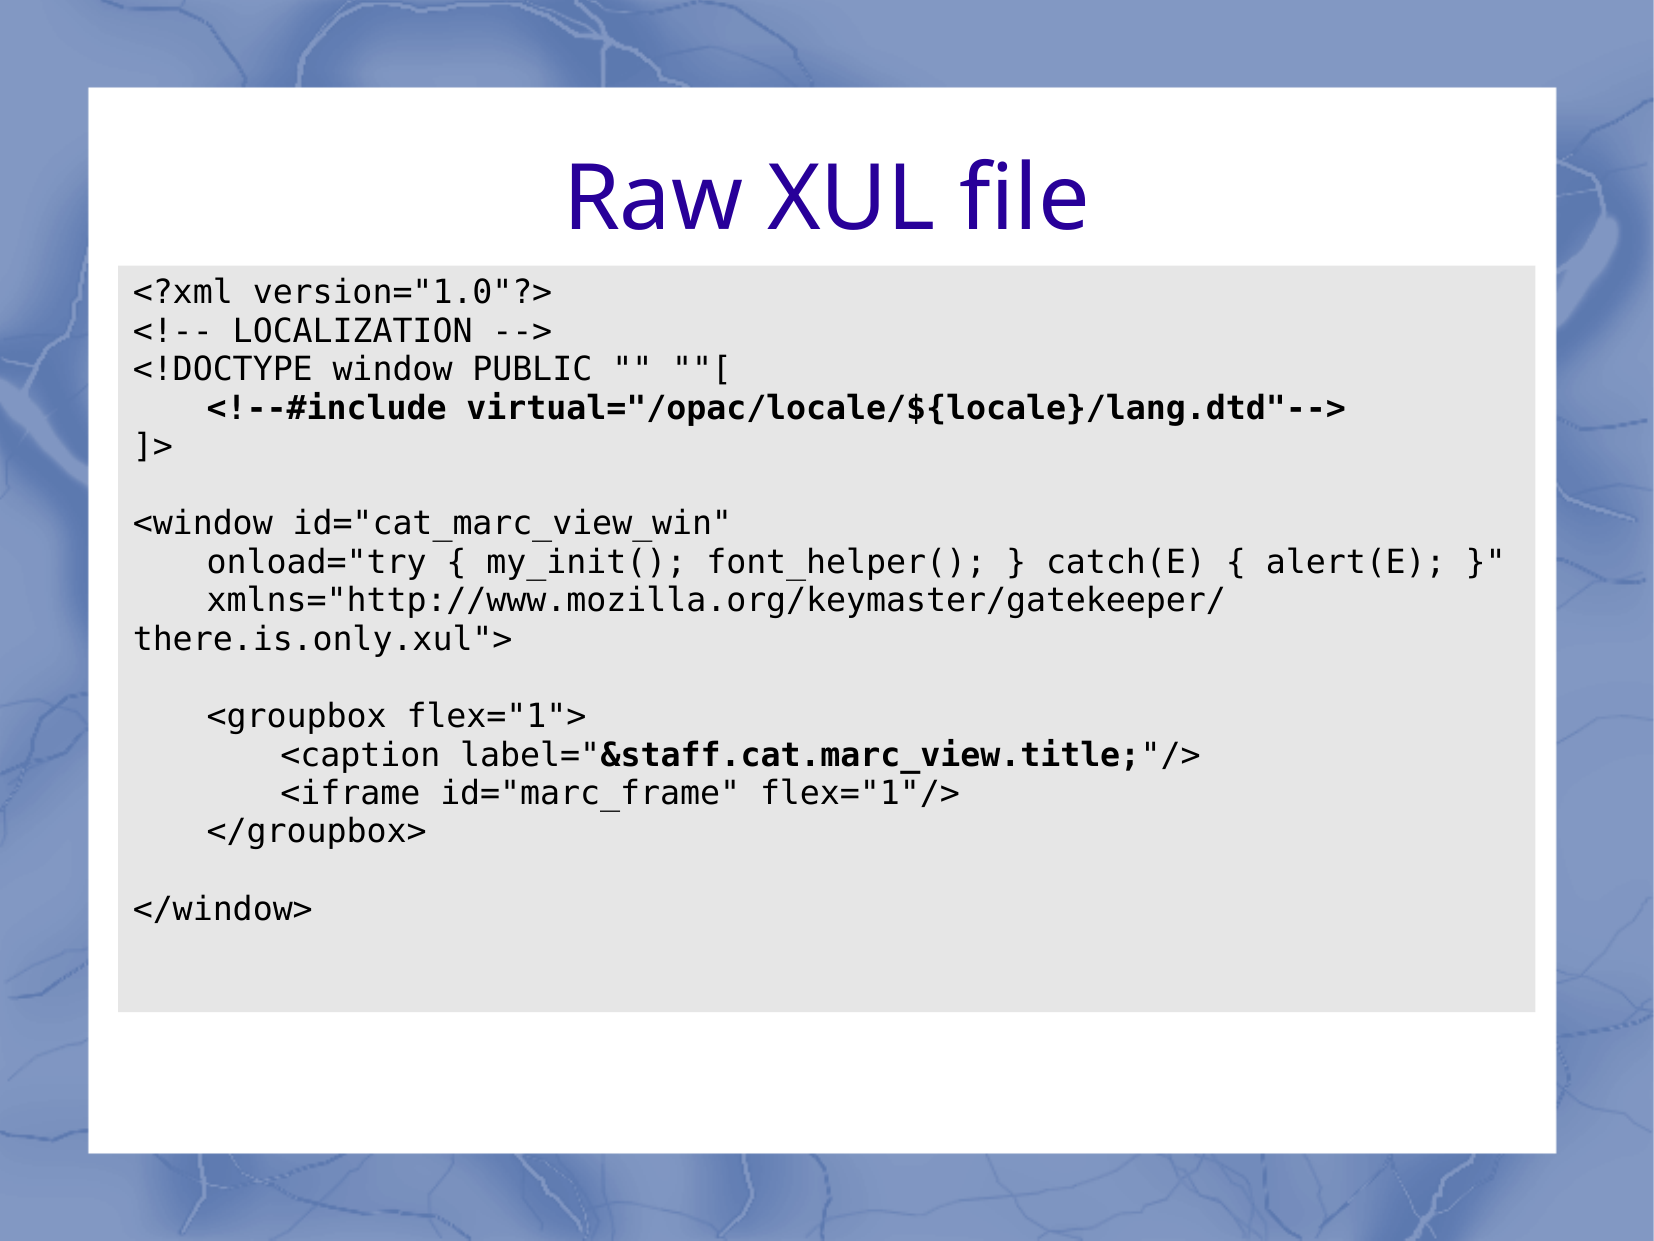

# Raw XUL file
<?xml version="1.0"?>
<!-- LOCALIZATION -->
<!DOCTYPE window PUBLIC "" ""[
	<!--#include virtual="/opac/locale/${locale}/lang.dtd"-->
]>
<window id="cat_marc_view_win"
	onload="try { my_init(); font_helper(); } catch(E) { alert(E); }"
	xmlns="http://www.mozilla.org/keymaster/gatekeeper/there.is.only.xul">
	<groupbox flex="1">
		<caption label="&staff.cat.marc_view.title;"/>
		<iframe id="marc_frame" flex="1"/>
	</groupbox>
</window>